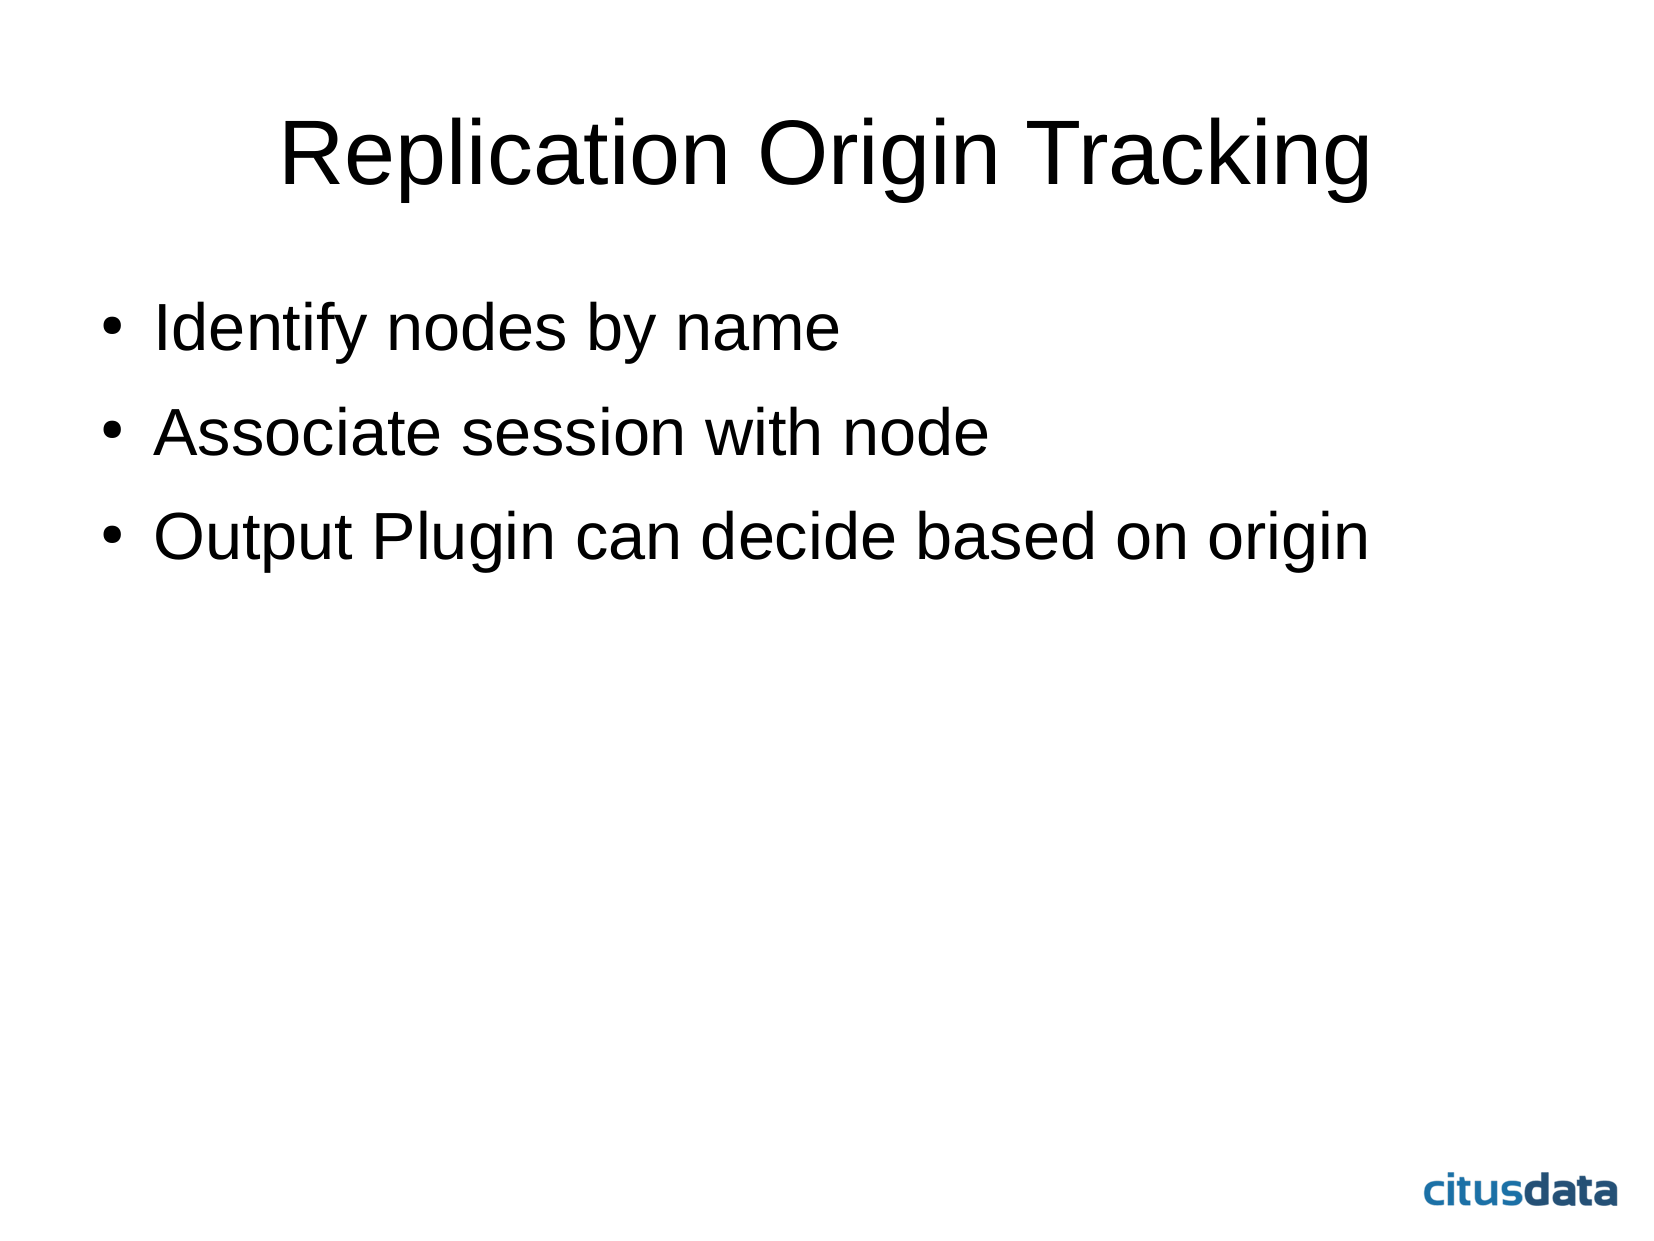

# Replication Origin Tracking
Identify nodes by name
Associate session with node
Output Plugin can decide based on origin